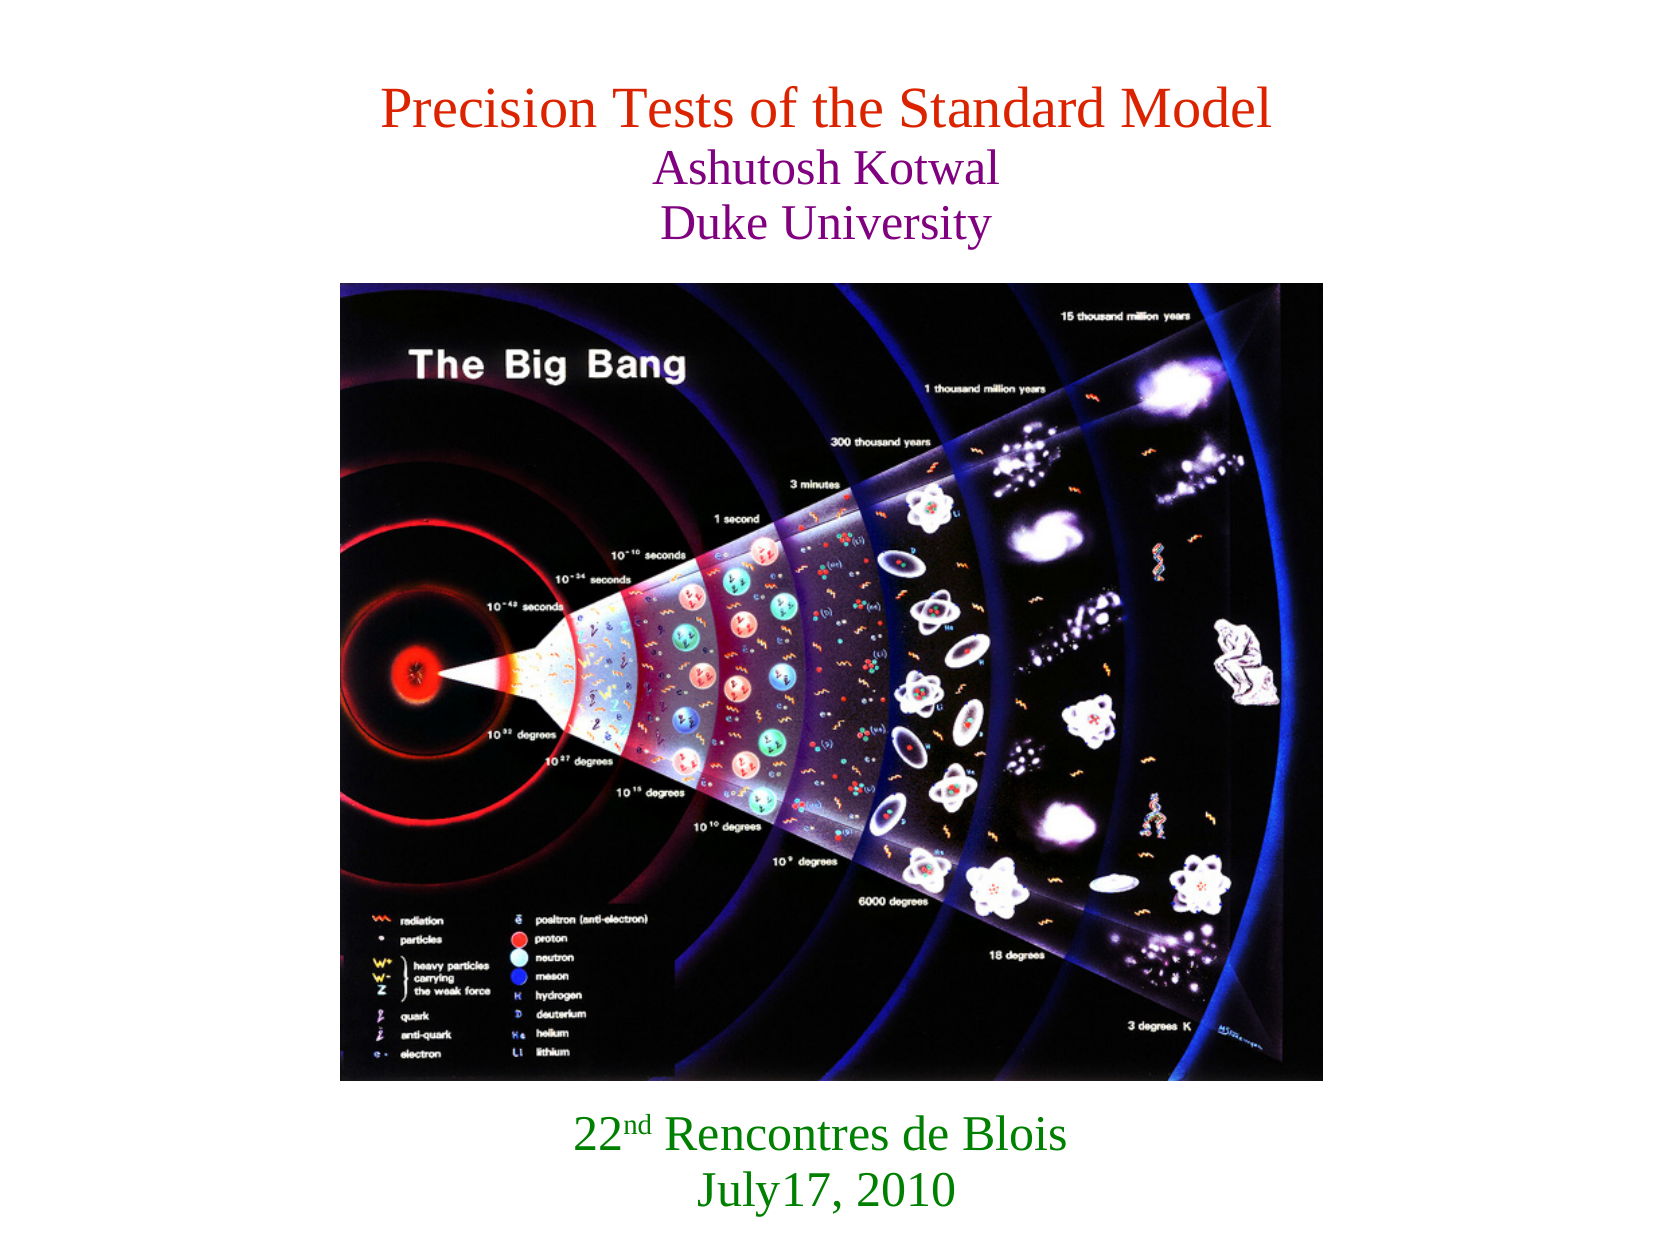

# Precision Tests of the Standard Model Ashutosh Kotwal Duke University
22nd Rencontres de Blois
 July17, 2010